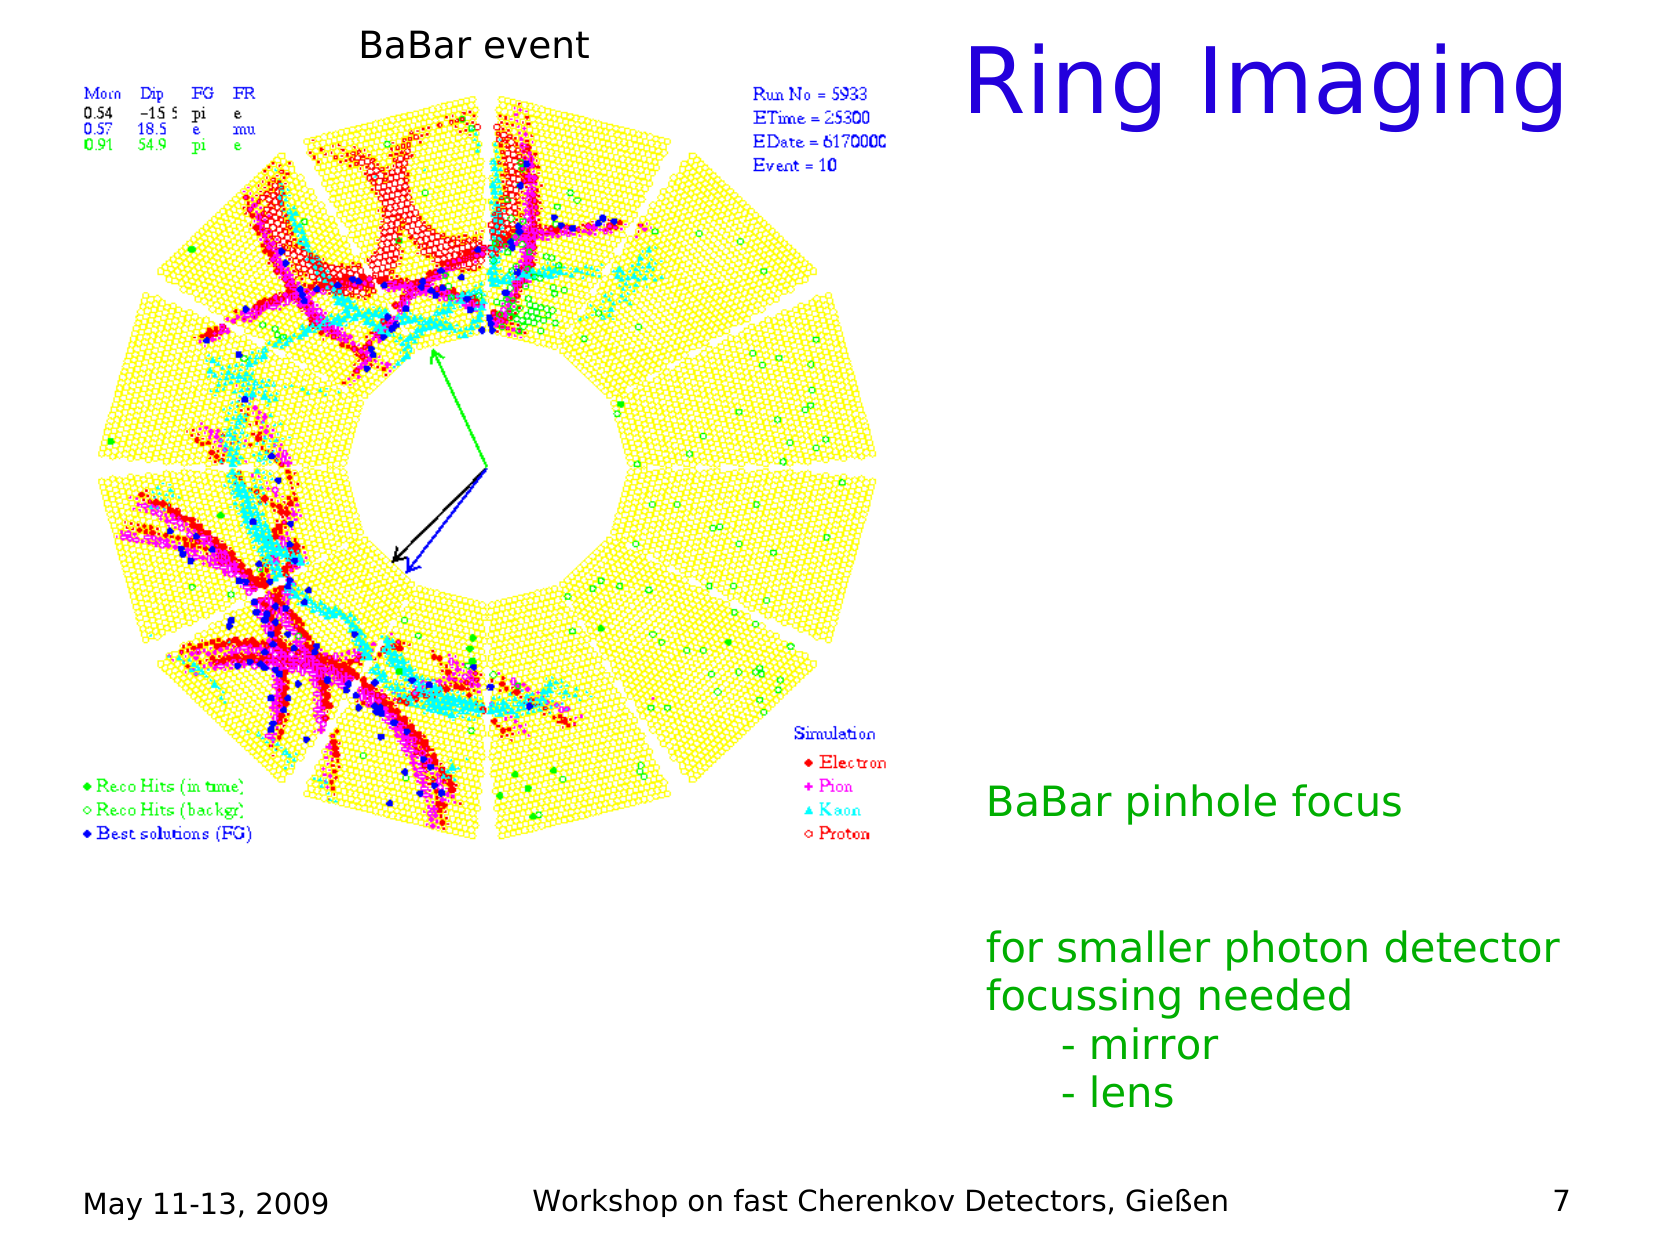

BaBar event
# Ring Imaging
BaBar pinhole focus
for smaller photon detector
focussing needed
	- mirror
	- lens
Workshop on fast Cherenkov Detectors, Gießen
7
May 11-13, 2009